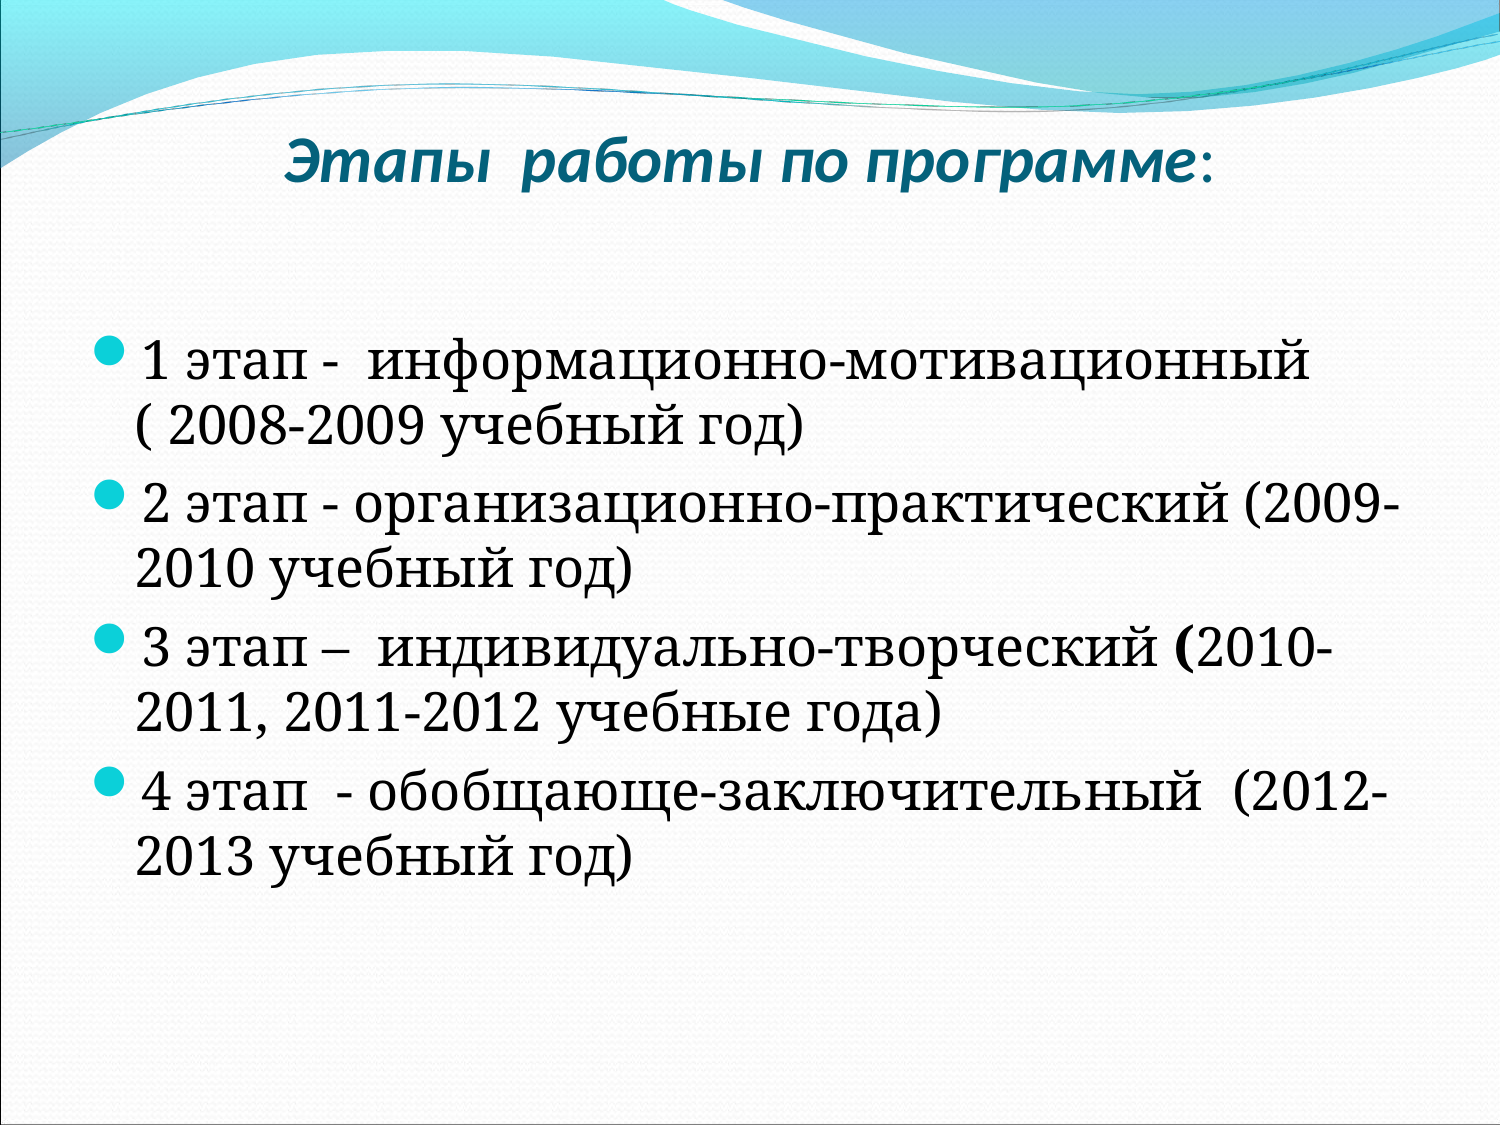

# Этапы работы по программе:
1 этап - информационно-мотивационный ( 2008-2009 учебный год)
2 этап - организационно-практический (2009-2010 учебный год)
3 этап – индивидуально-творческий (2010-2011, 2011-2012 учебные года)
4 этап - обобщающе-заключительный (2012-2013 учебный год)